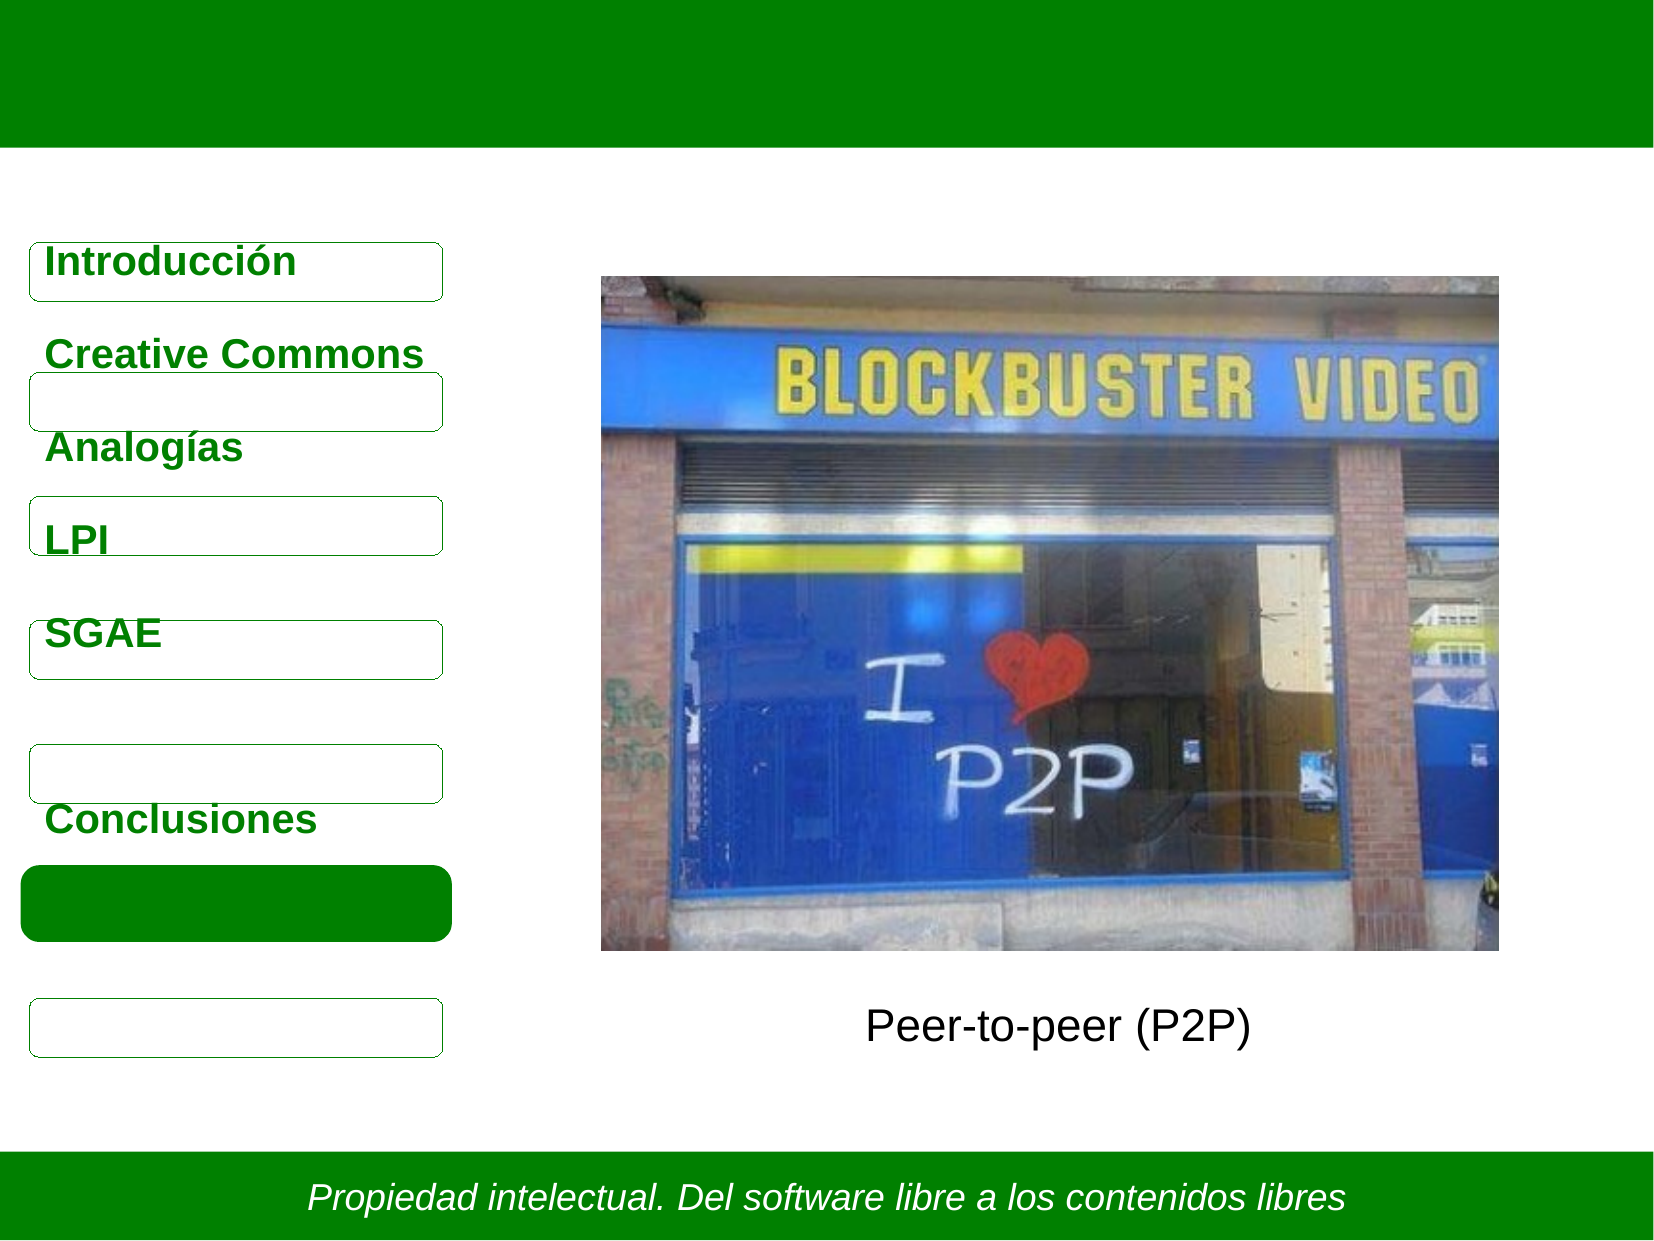

Introducción
Creative Commons
Analogías
LPI
SGAE
P2P
Conclusiones
Peer-to-peer (P2P)
Propiedad intelectual. Del software libre a los contenidos libres